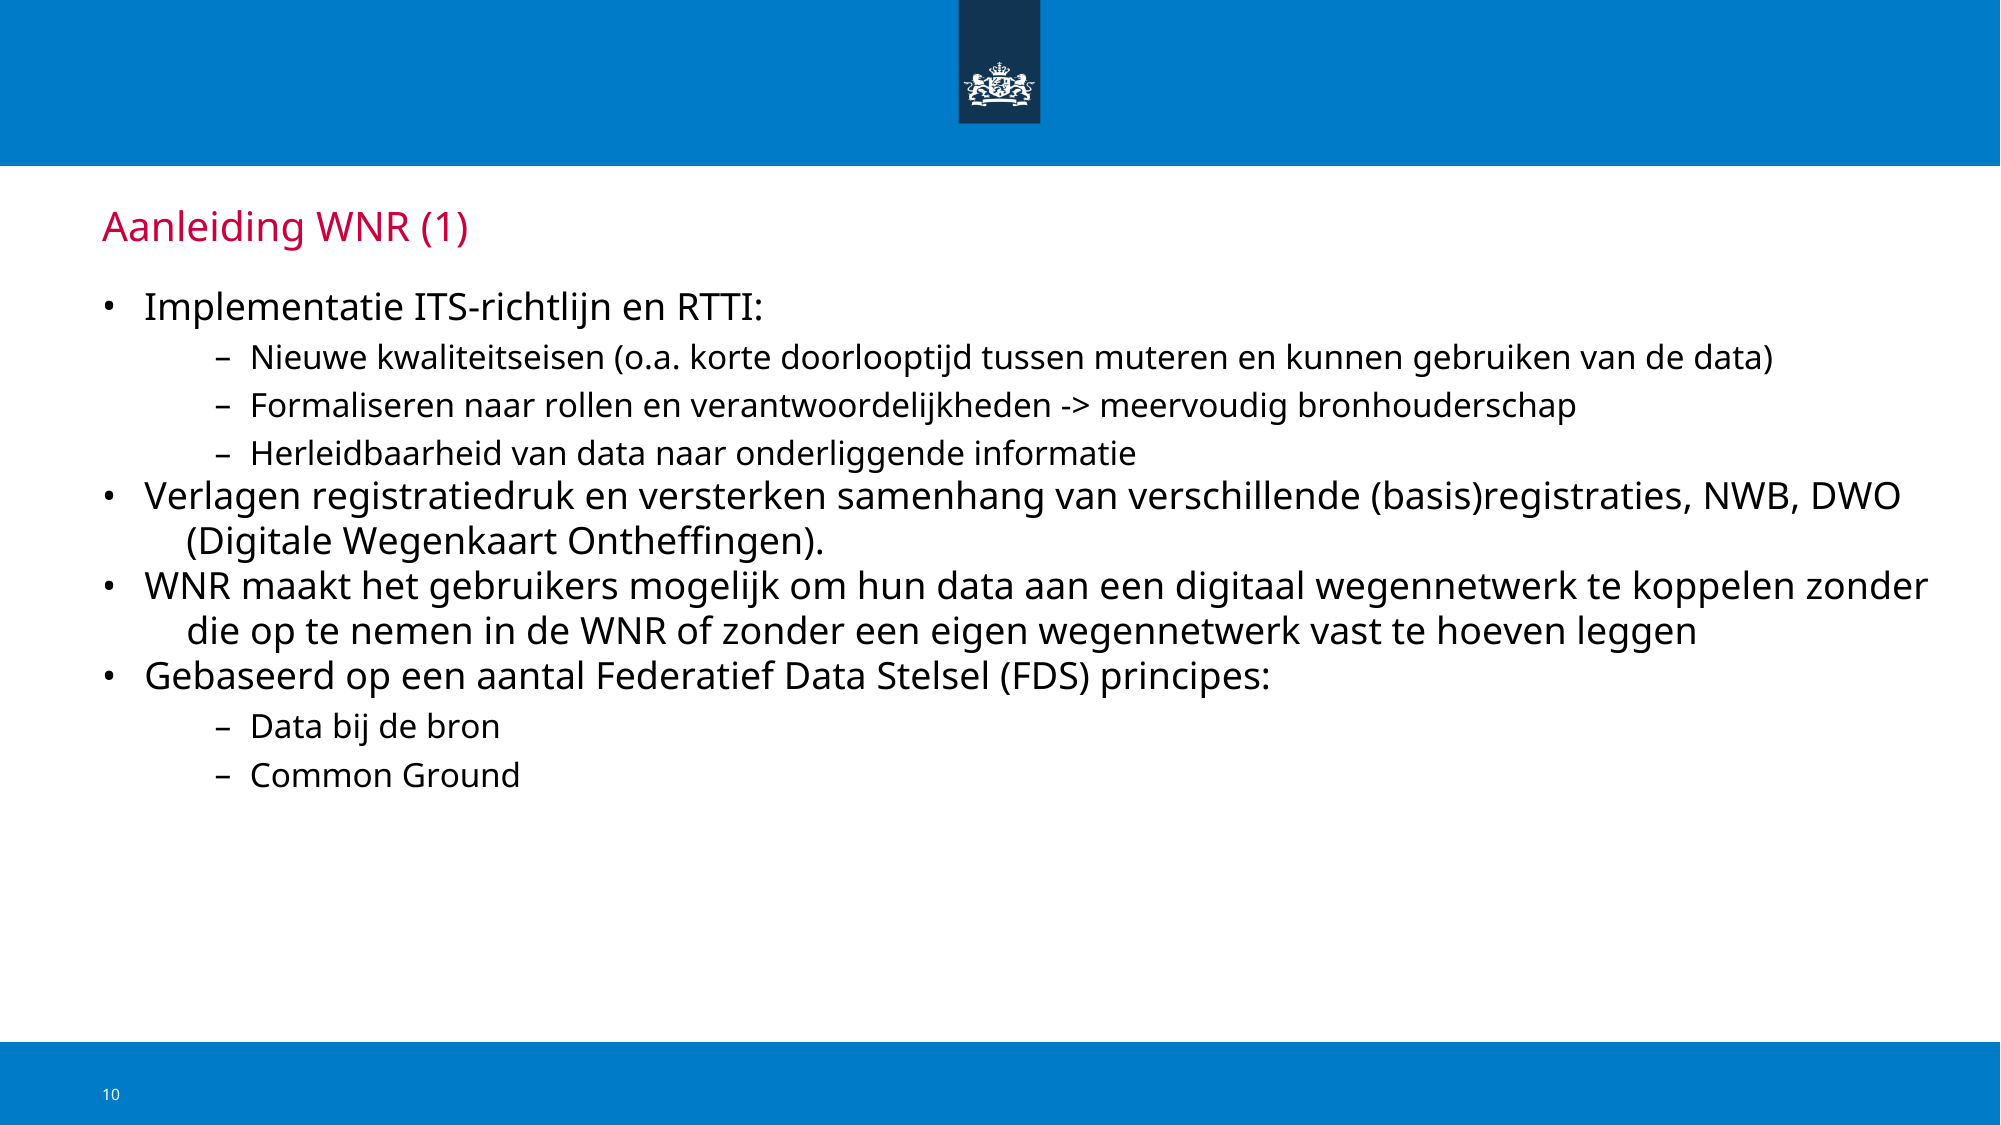

# Aanleiding WNR (1)
Implementatie ITS-richtlijn en RTTI:
Nieuwe kwaliteitseisen (o.a. korte doorlooptijd tussen muteren en kunnen gebruiken van de data)
Formaliseren naar rollen en verantwoordelijkheden -> meervoudig bronhouderschap
Herleidbaarheid van data naar onderliggende informatie
Verlagen registratiedruk en versterken samenhang van verschillende (basis)registraties, NWB, DWO (Digitale Wegenkaart Ontheffingen).
WNR maakt het gebruikers mogelijk om hun data aan een digitaal wegennetwerk te koppelen zonder die op te nemen in de WNR of zonder een eigen wegennetwerk vast te hoeven leggen
Gebaseerd op een aantal Federatief Data Stelsel (FDS) principes:
Data bij de bron
Common Ground